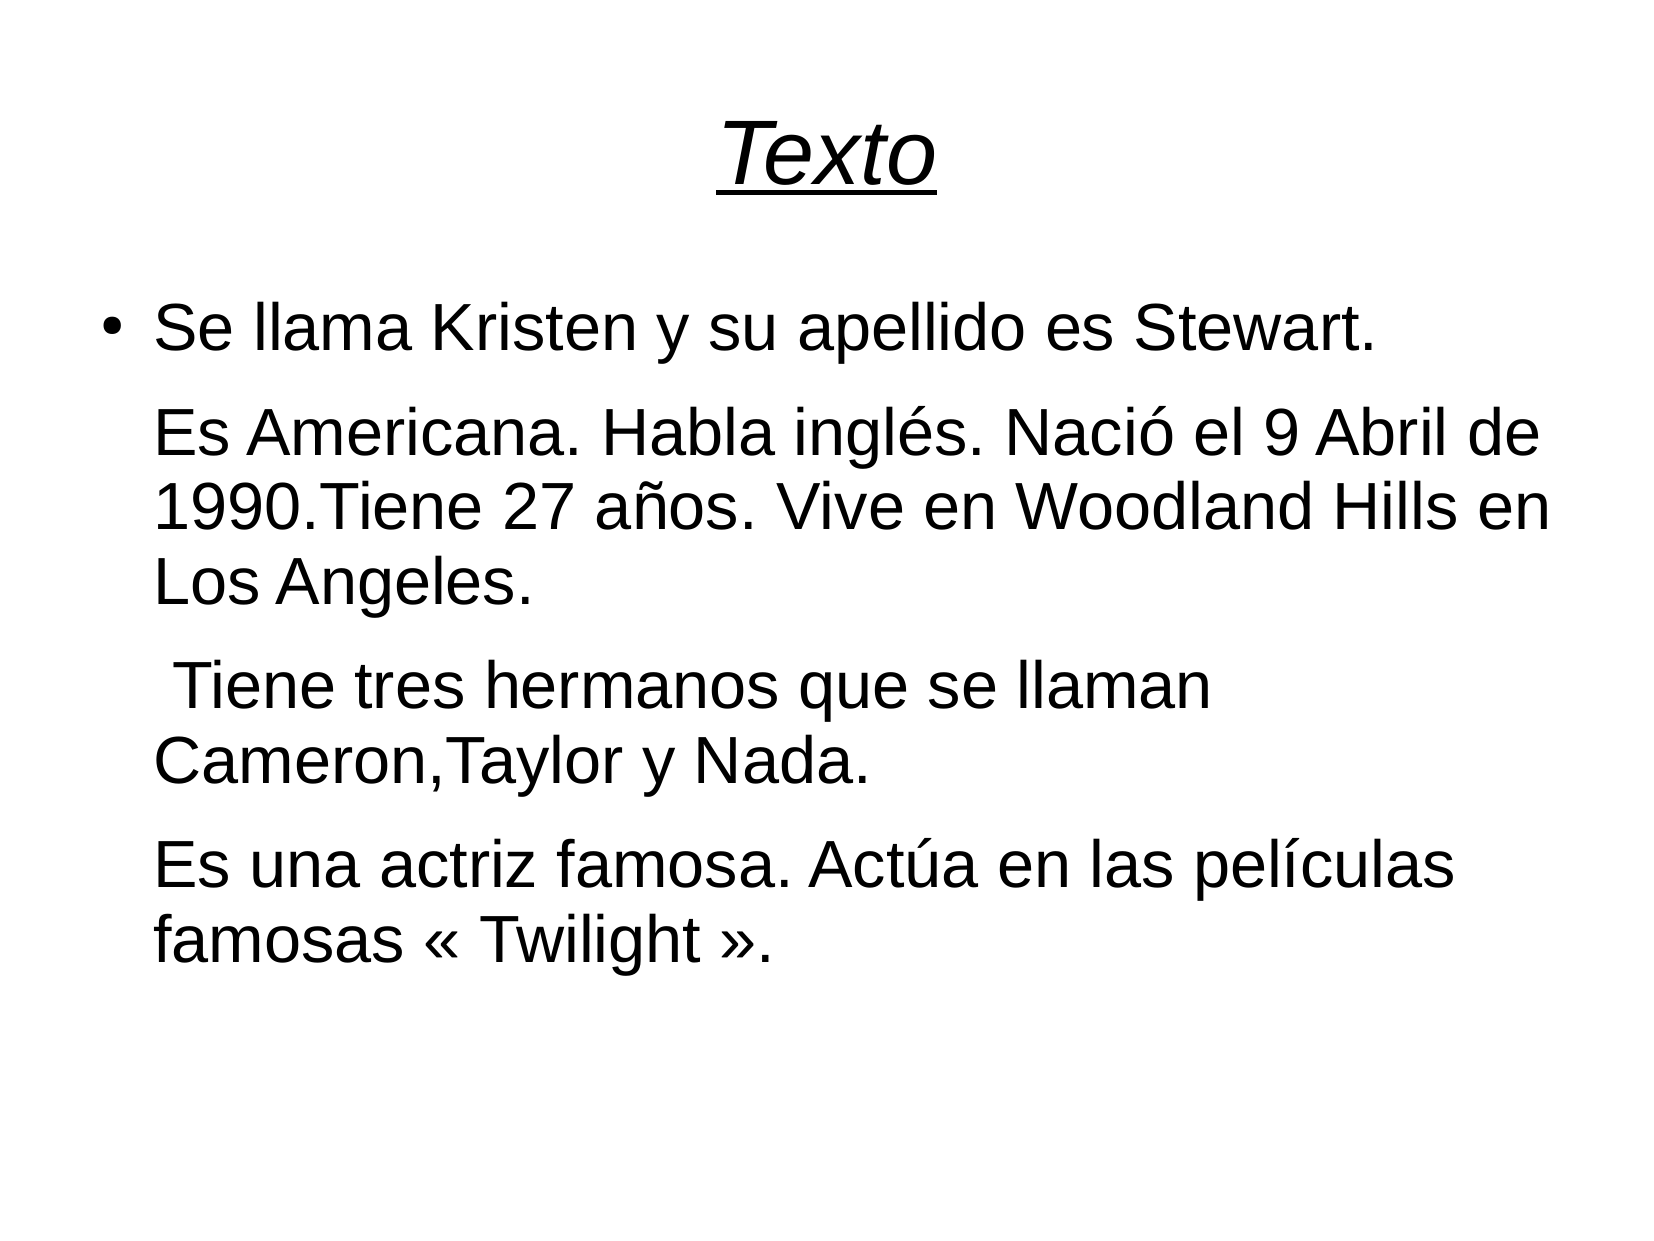

# Texto
Se llama Kristen y su apellido es Stewart.
Es Americana. Habla inglés. Nació el 9 Abril de 1990.Tiene 27 años. Vive en Woodland Hills en Los Angeles.
 Tiene tres hermanos que se llaman Cameron,Taylor y Nada.
Es una actriz famosa. Actúa en las películas famosas « Twilight ».